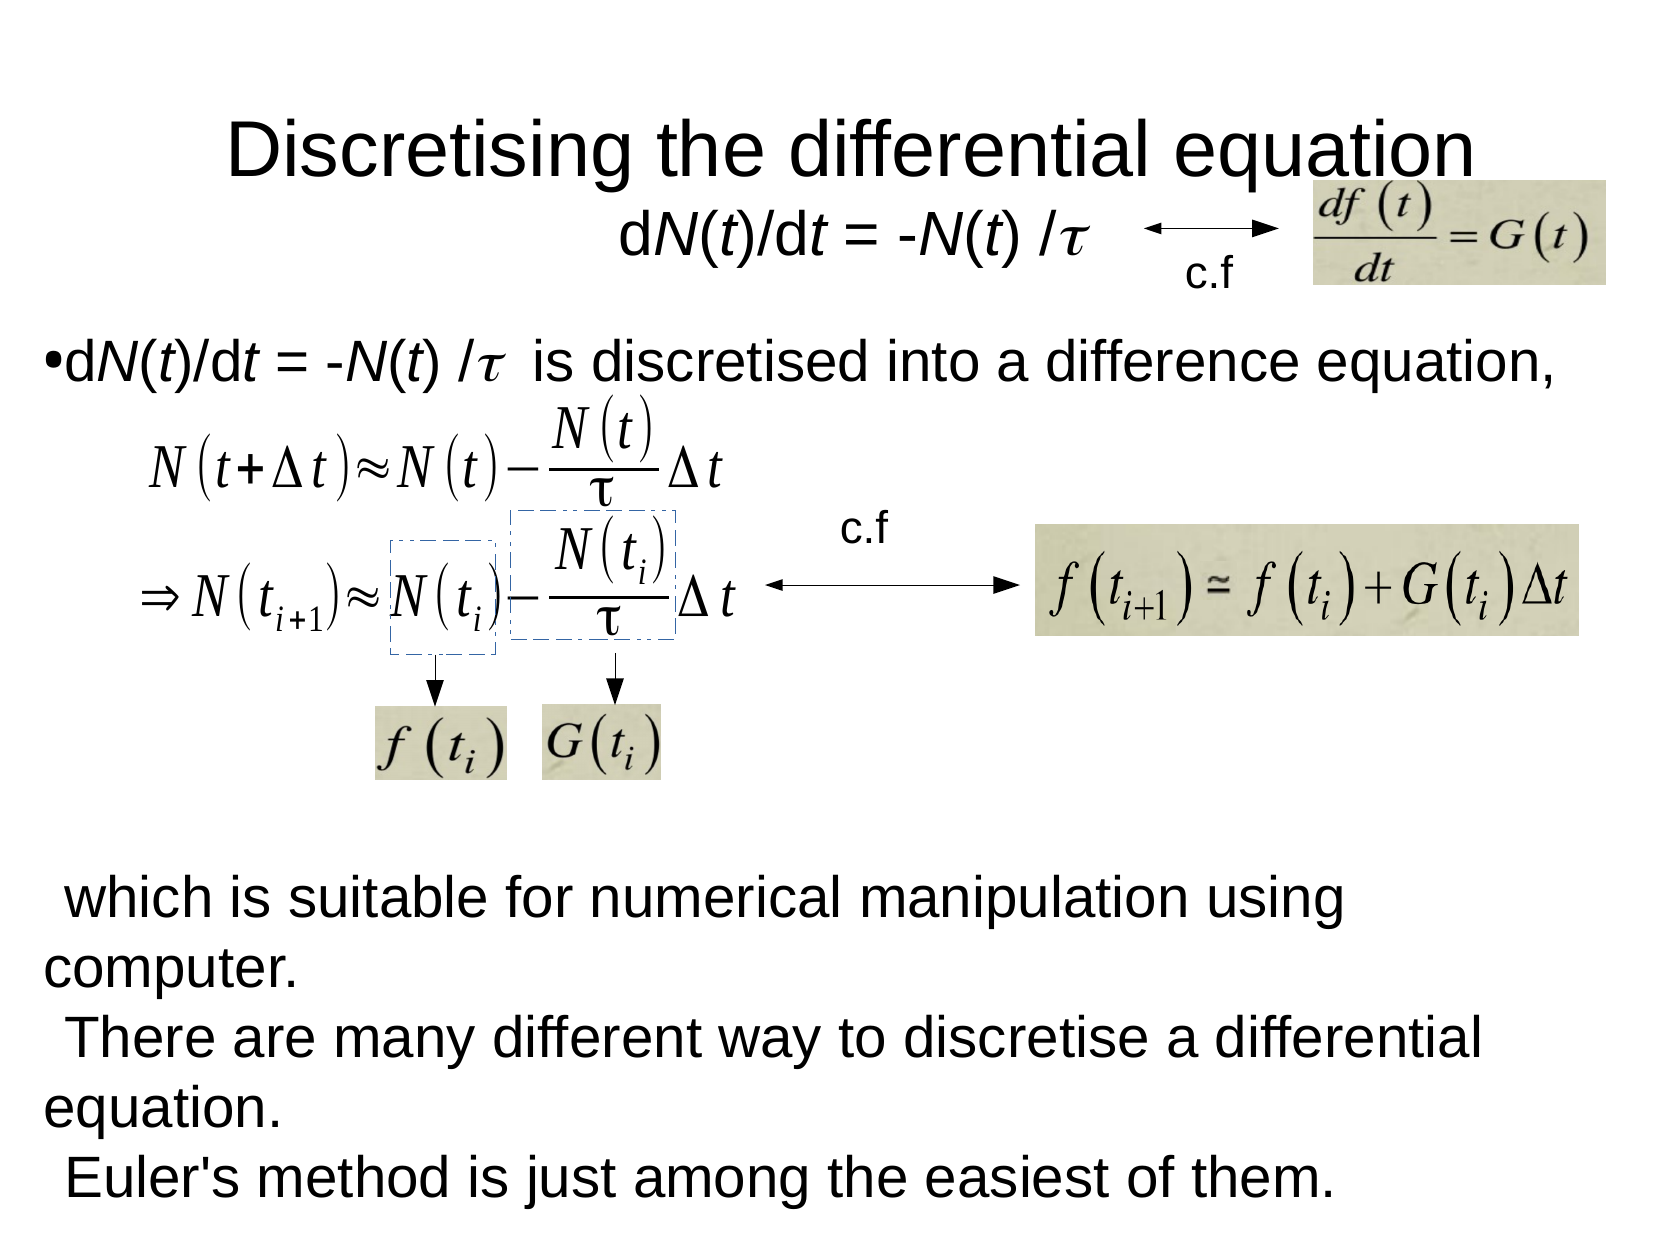

# Discretising the differential equation dN(t)/dt = -N(t) /
c.f
dN(t)/dt = -N(t) / is discretised into a difference equation,
which is suitable for numerical manipulation using computer.
There are many different way to discretise a differential equation.
Euler's method is just among the easiest of them.
c.f